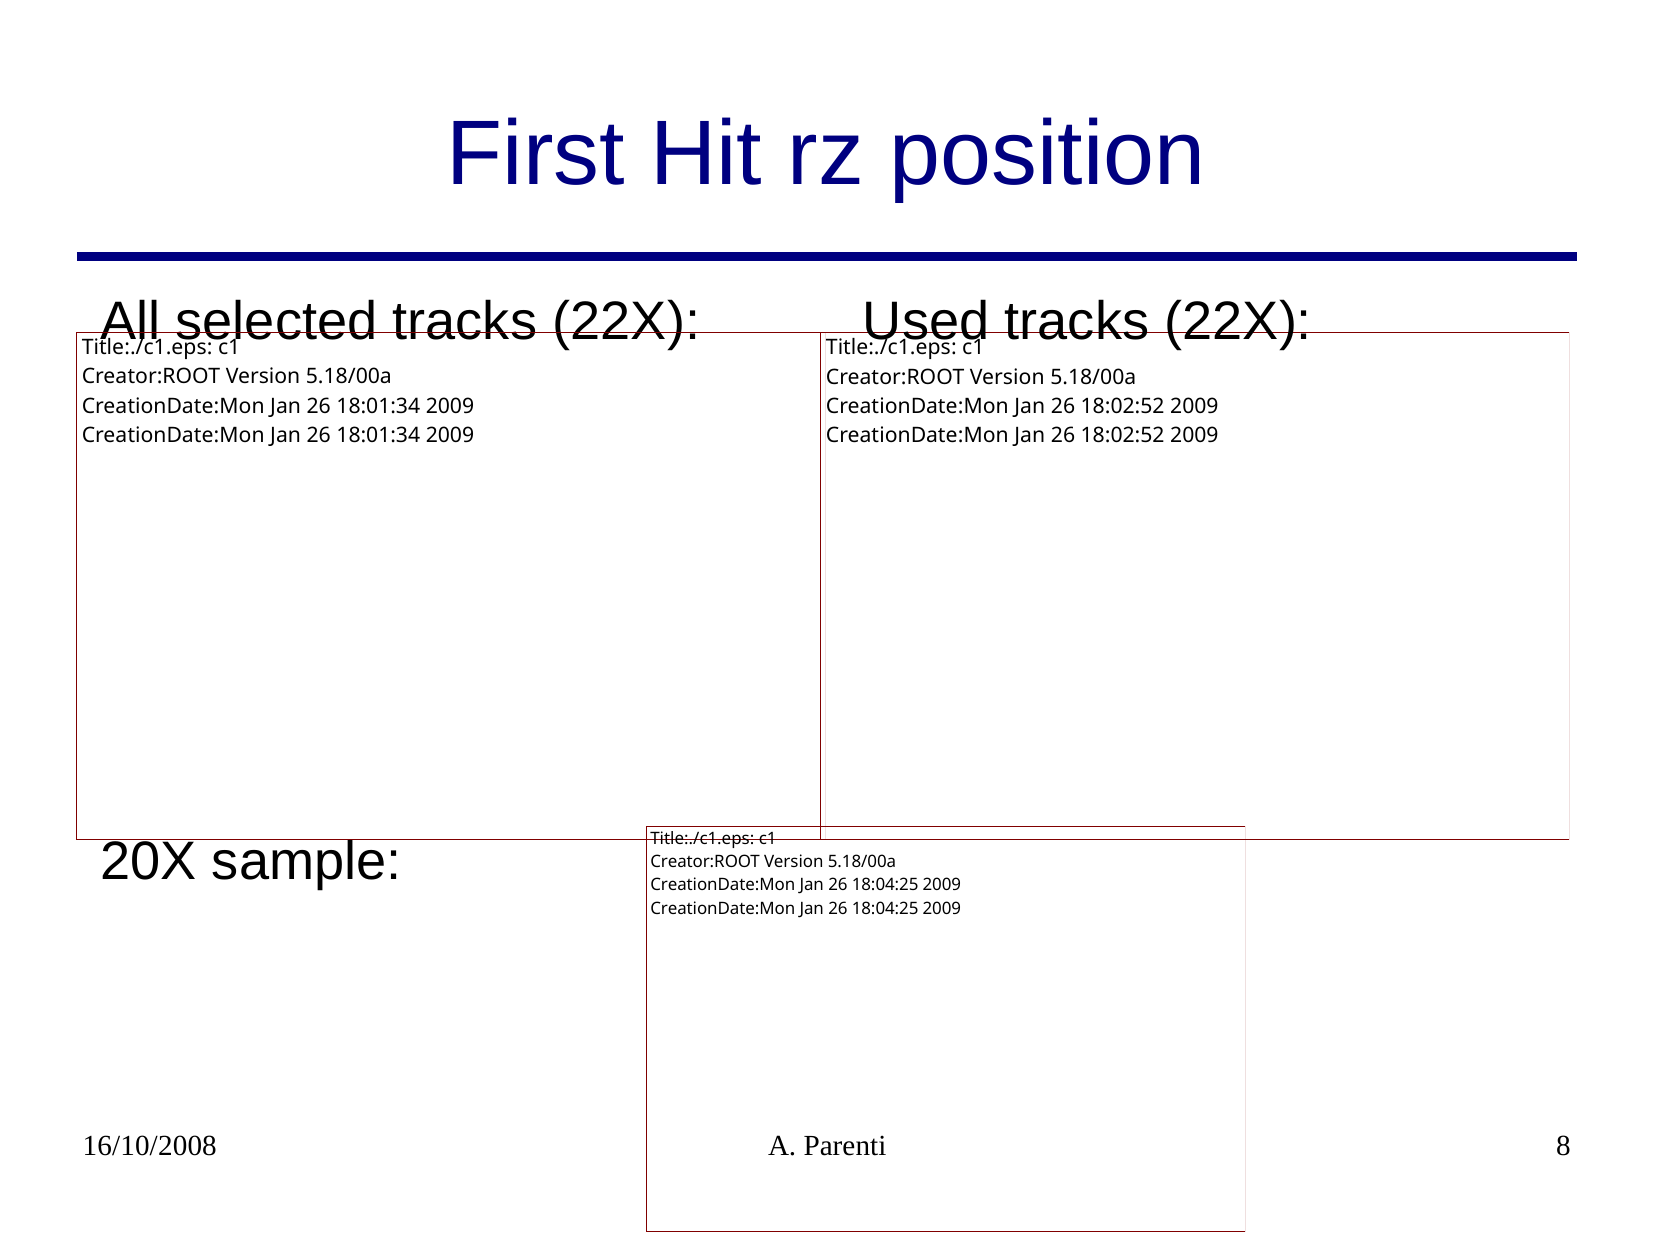

# First Hit rz position
All selected tracks (22X):
20X sample:
Used tracks (22X):
8